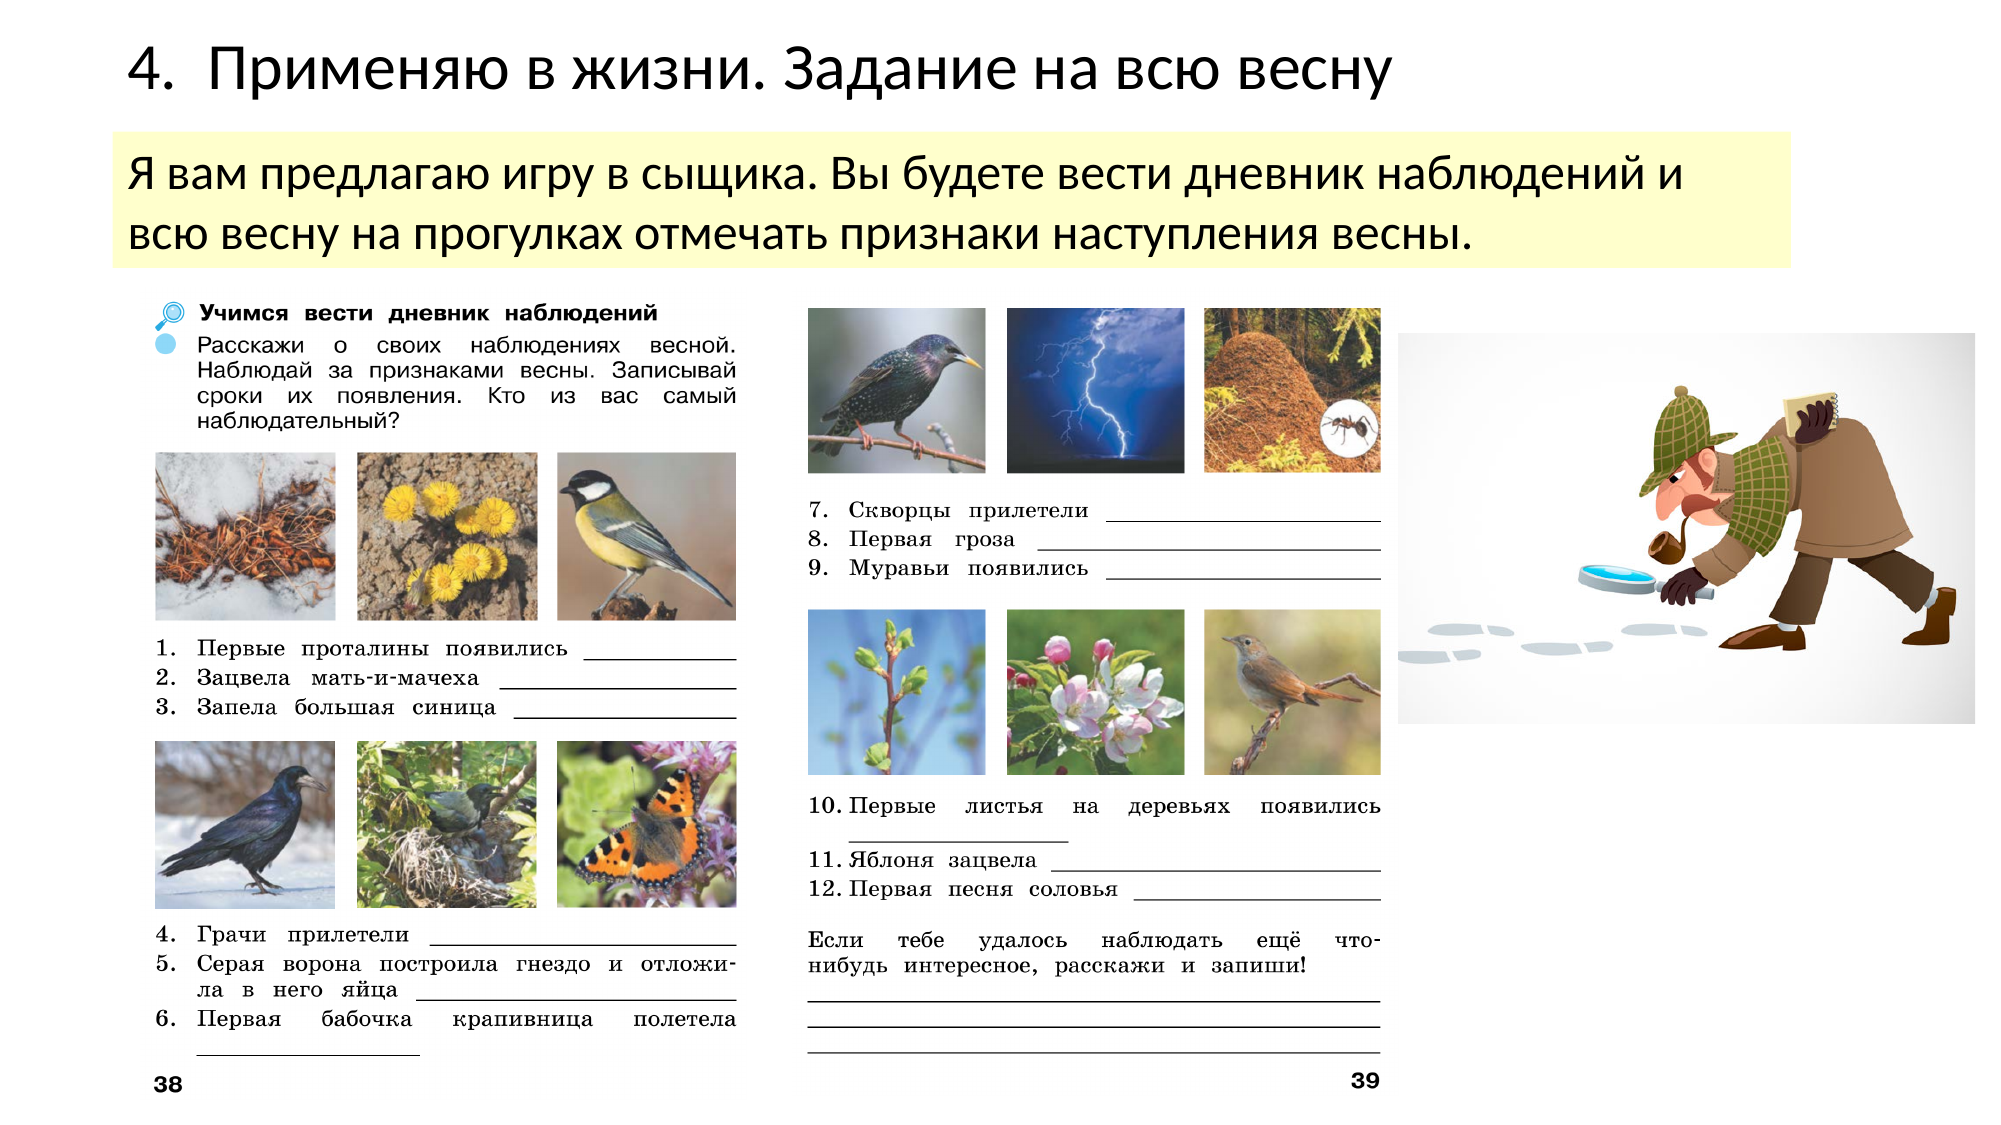

# 4. Применяю в жизни. Задание на всю весну
Я вам предлагаю игру в сыщика. Вы будете вести дневник наблюдений и всю весну на прогулках отмечать признаки наступления весны.